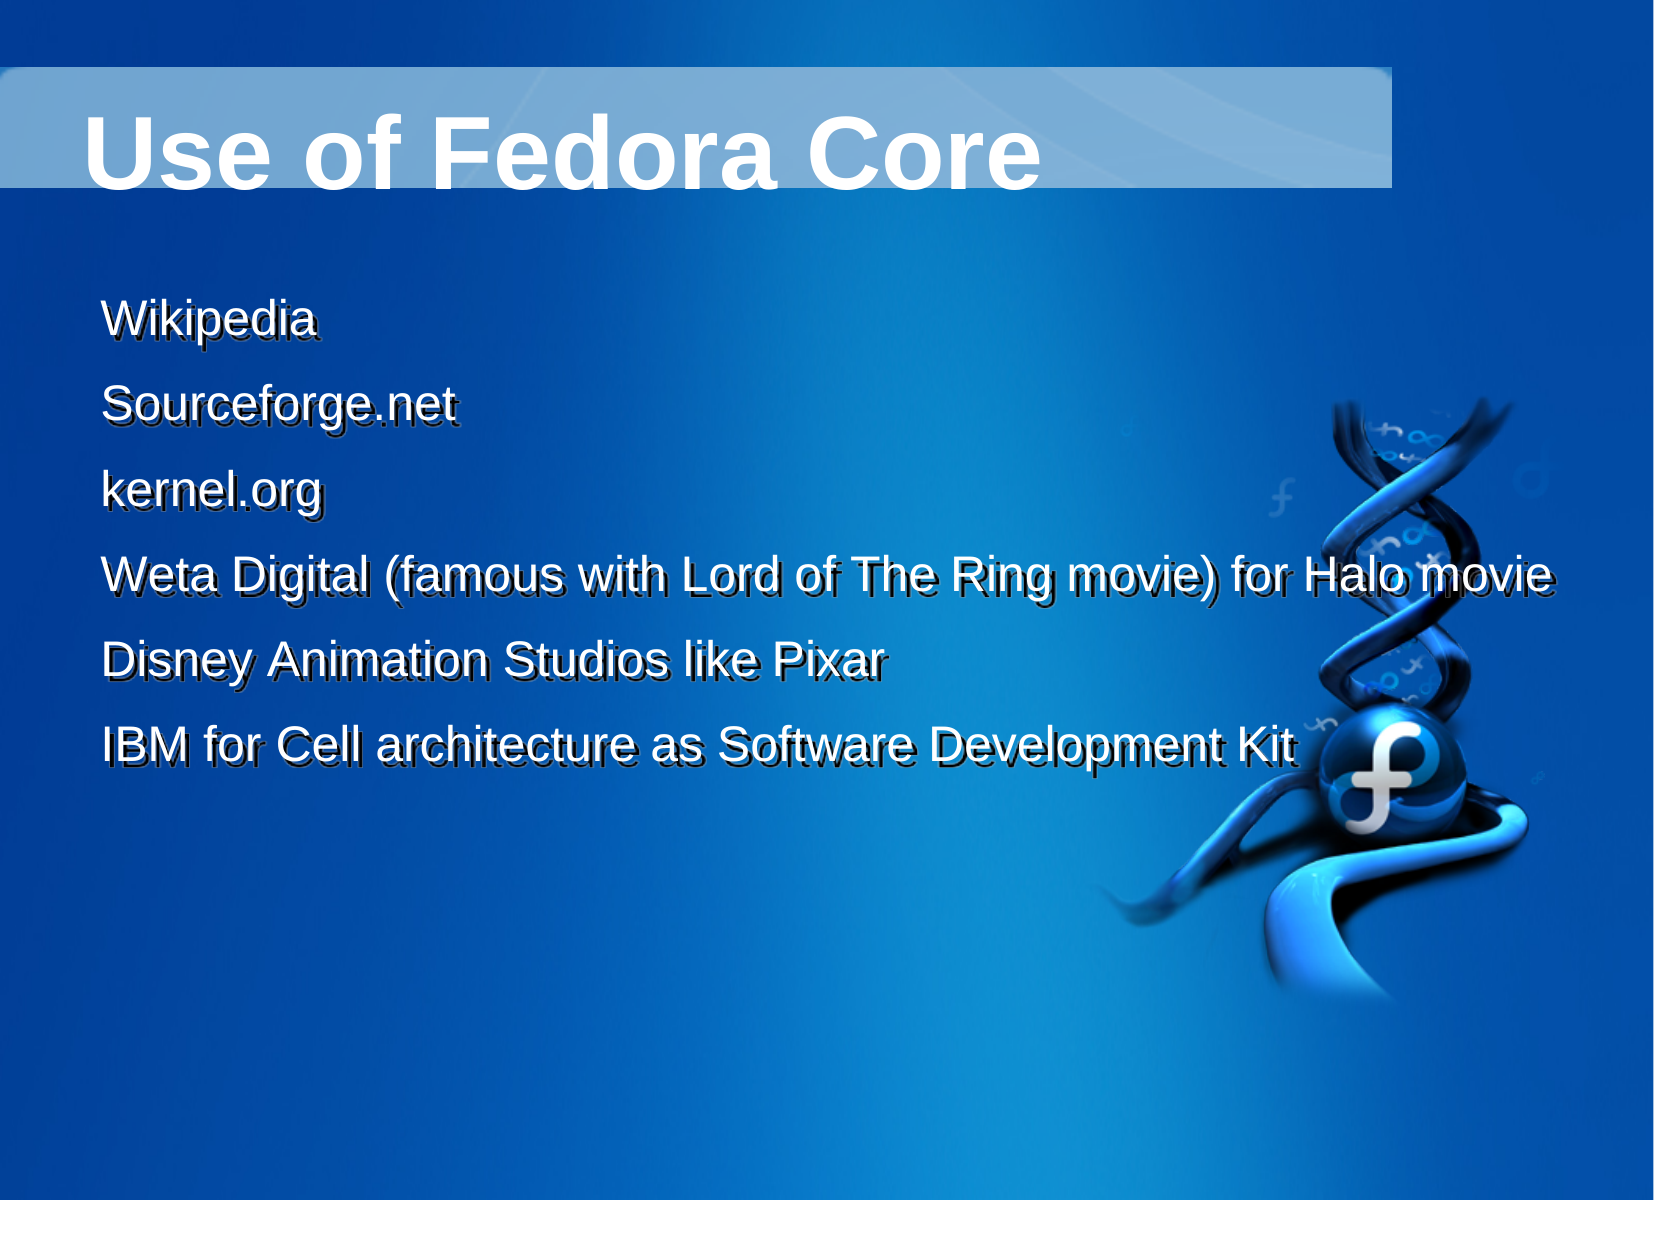

# Use of Fedora Core
Wikipedia
Sourceforge.net
kernel.org
Weta Digital (famous with Lord of The Ring movie) for Halo movie
Disney Animation Studios like Pixar
IBM for Cell architecture as Software Development Kit